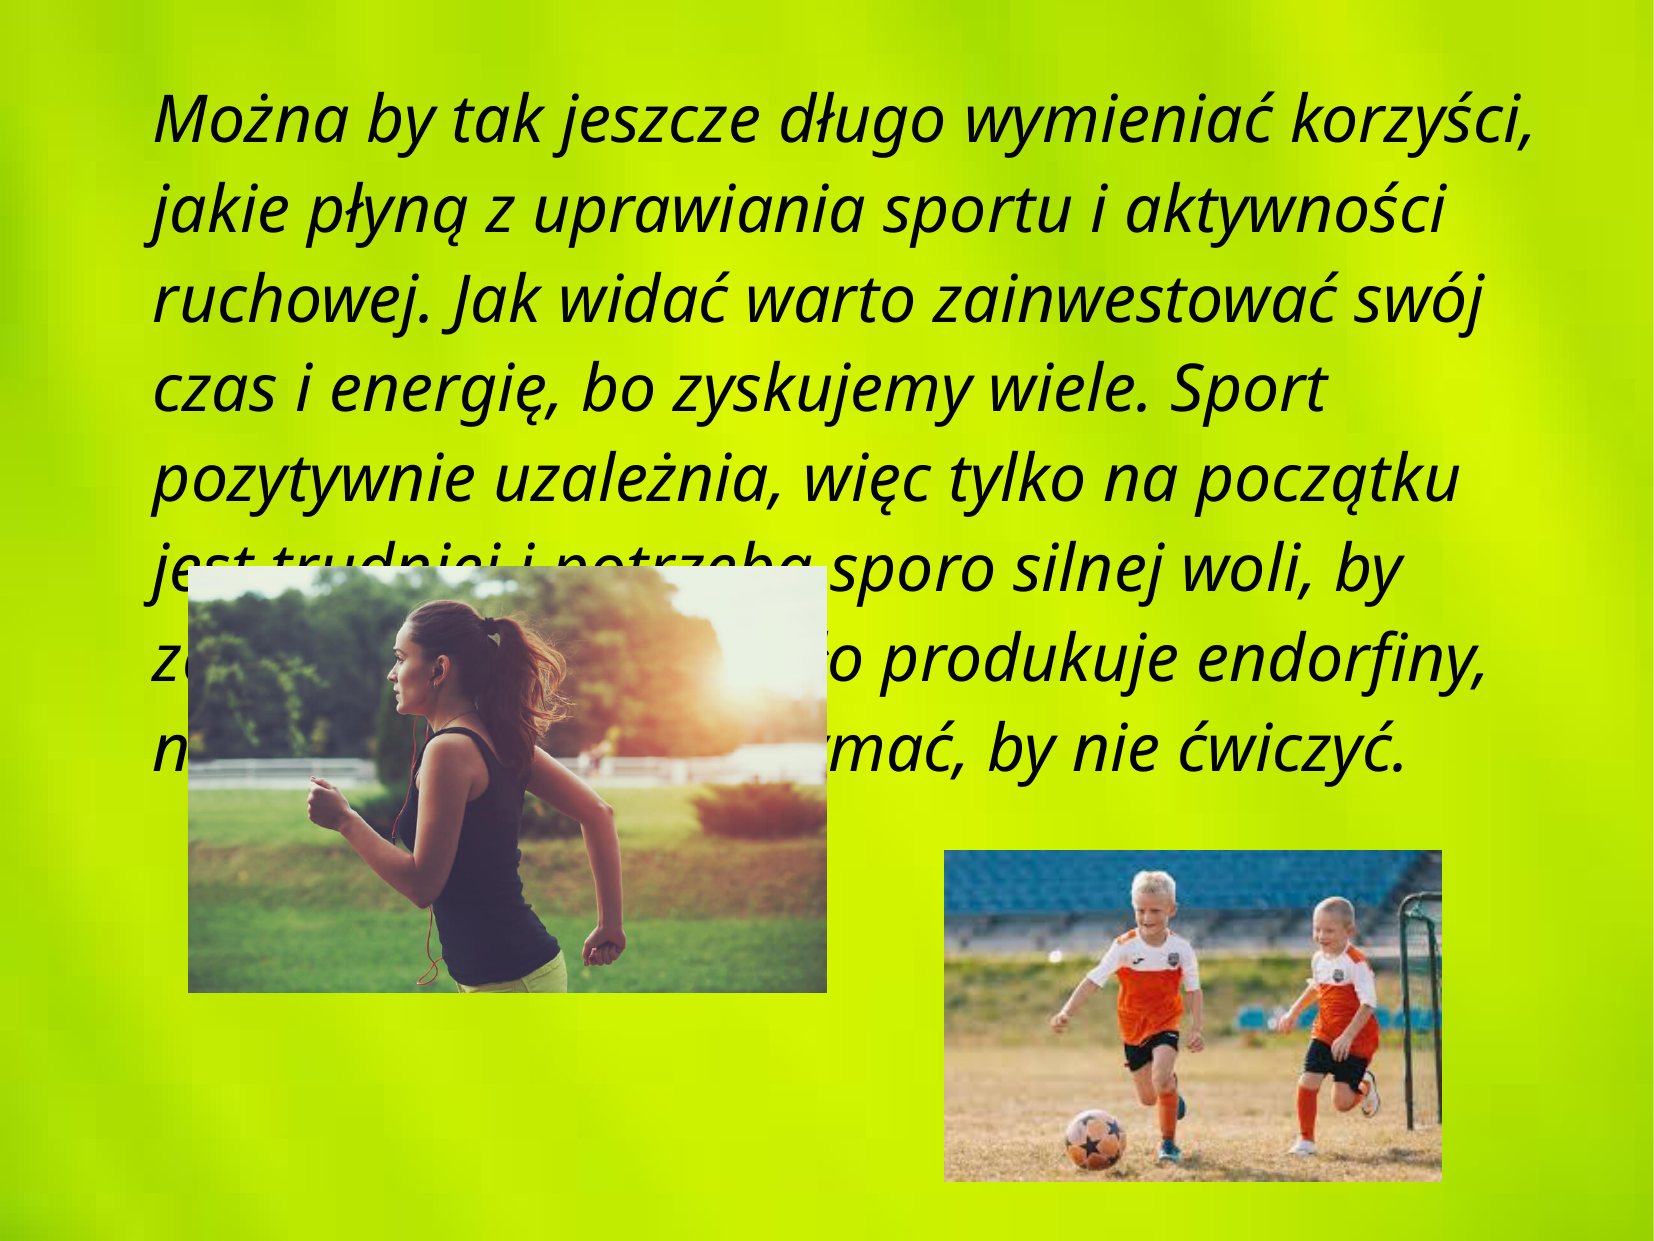

# Można by tak jeszcze długo wymieniać korzyści, jakie płyną z uprawiania sportu i aktywności ruchowej. Jak widać warto zainwestować swój czas i energię, bo zyskujemy wiele. Sport pozytywnie uzależnia, więc tylko na początku jest trudniej i potrzeba sporo silnej woli, by zacząć. Potem, gdy ciało produkuje endorfiny, nie można się powstrzymać, by nie ćwiczyć.